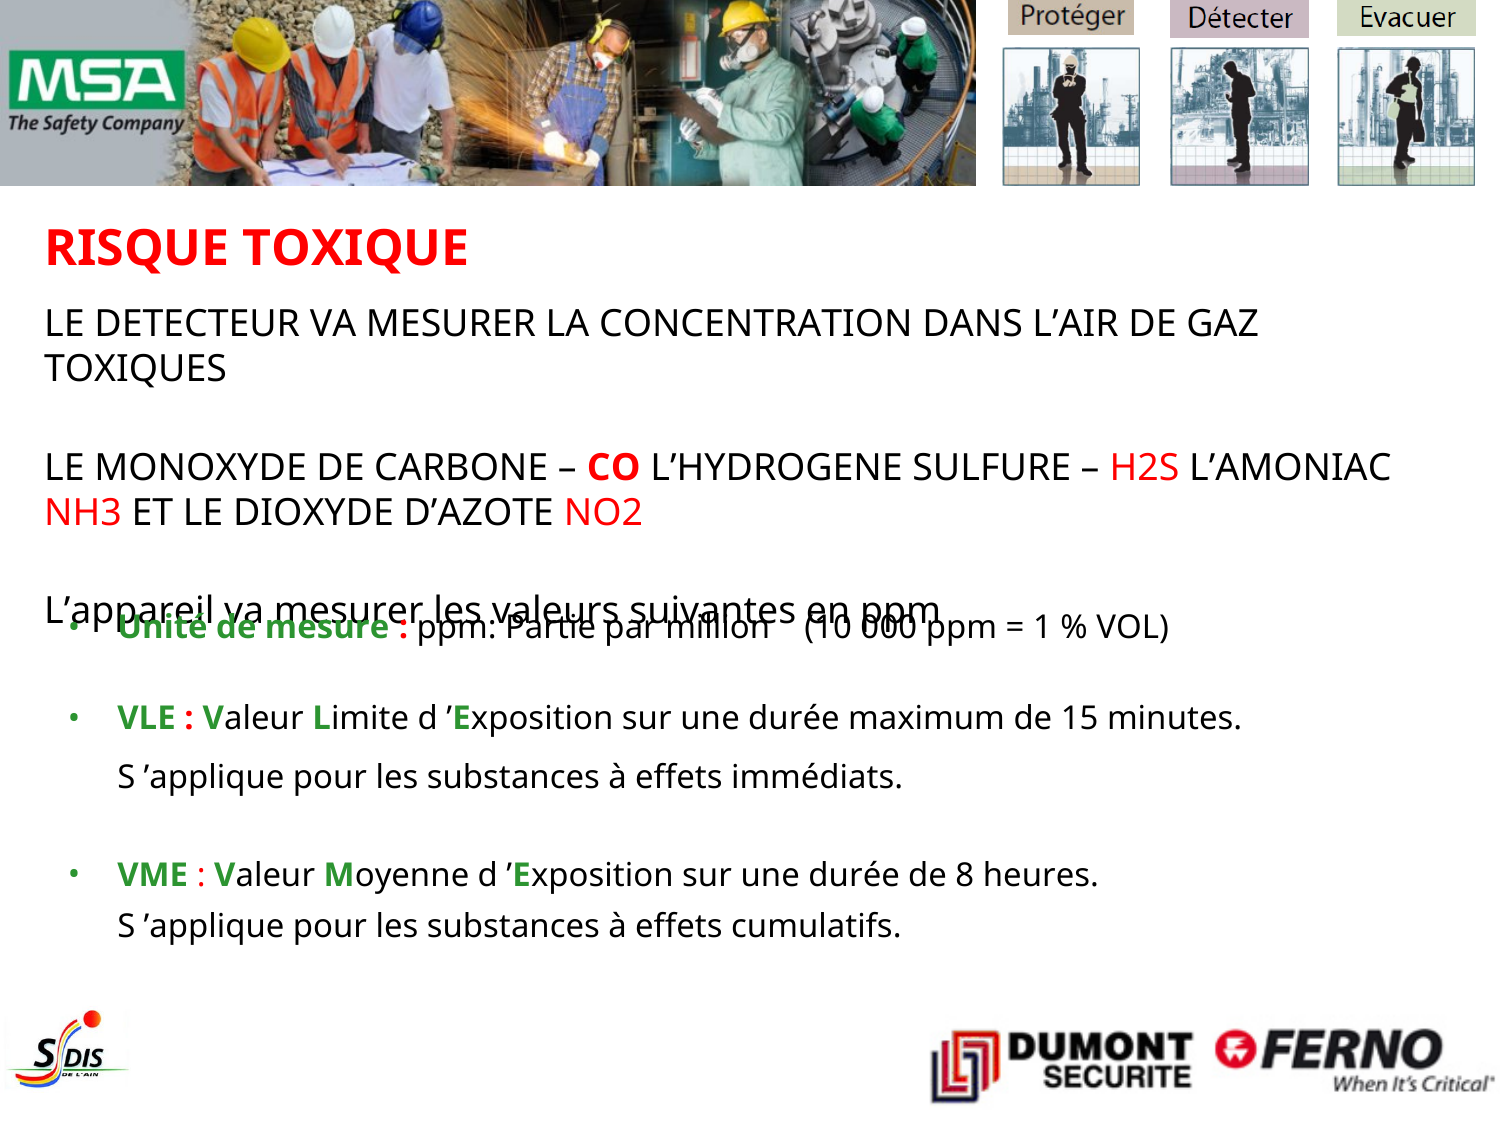

RISQUE TOXIQUE
LE DETECTEUR VA MESURER LA CONCENTRATION DANS L’AIR DE GAZ TOXIQUES
LE MONOXYDE DE CARBONE – CO L’HYDROGENE SULFURE – H2S L’AMONIAC NH3 ET LE DIOXYDE D’AZOTE NO2
L’appareil va mesurer les valeurs suivantes en ppm
Unité de mesure : ppm: Partie par million (10 000 ppm = 1 % VOL)
VLE : Valeur Limite d ’Exposition sur une durée maximum de 15 minutes. S ’applique pour les substances à effets immédiats.
VME : Valeur Moyenne d ’Exposition sur une durée de 8 heures.
	S ’applique pour les substances à effets cumulatifs.